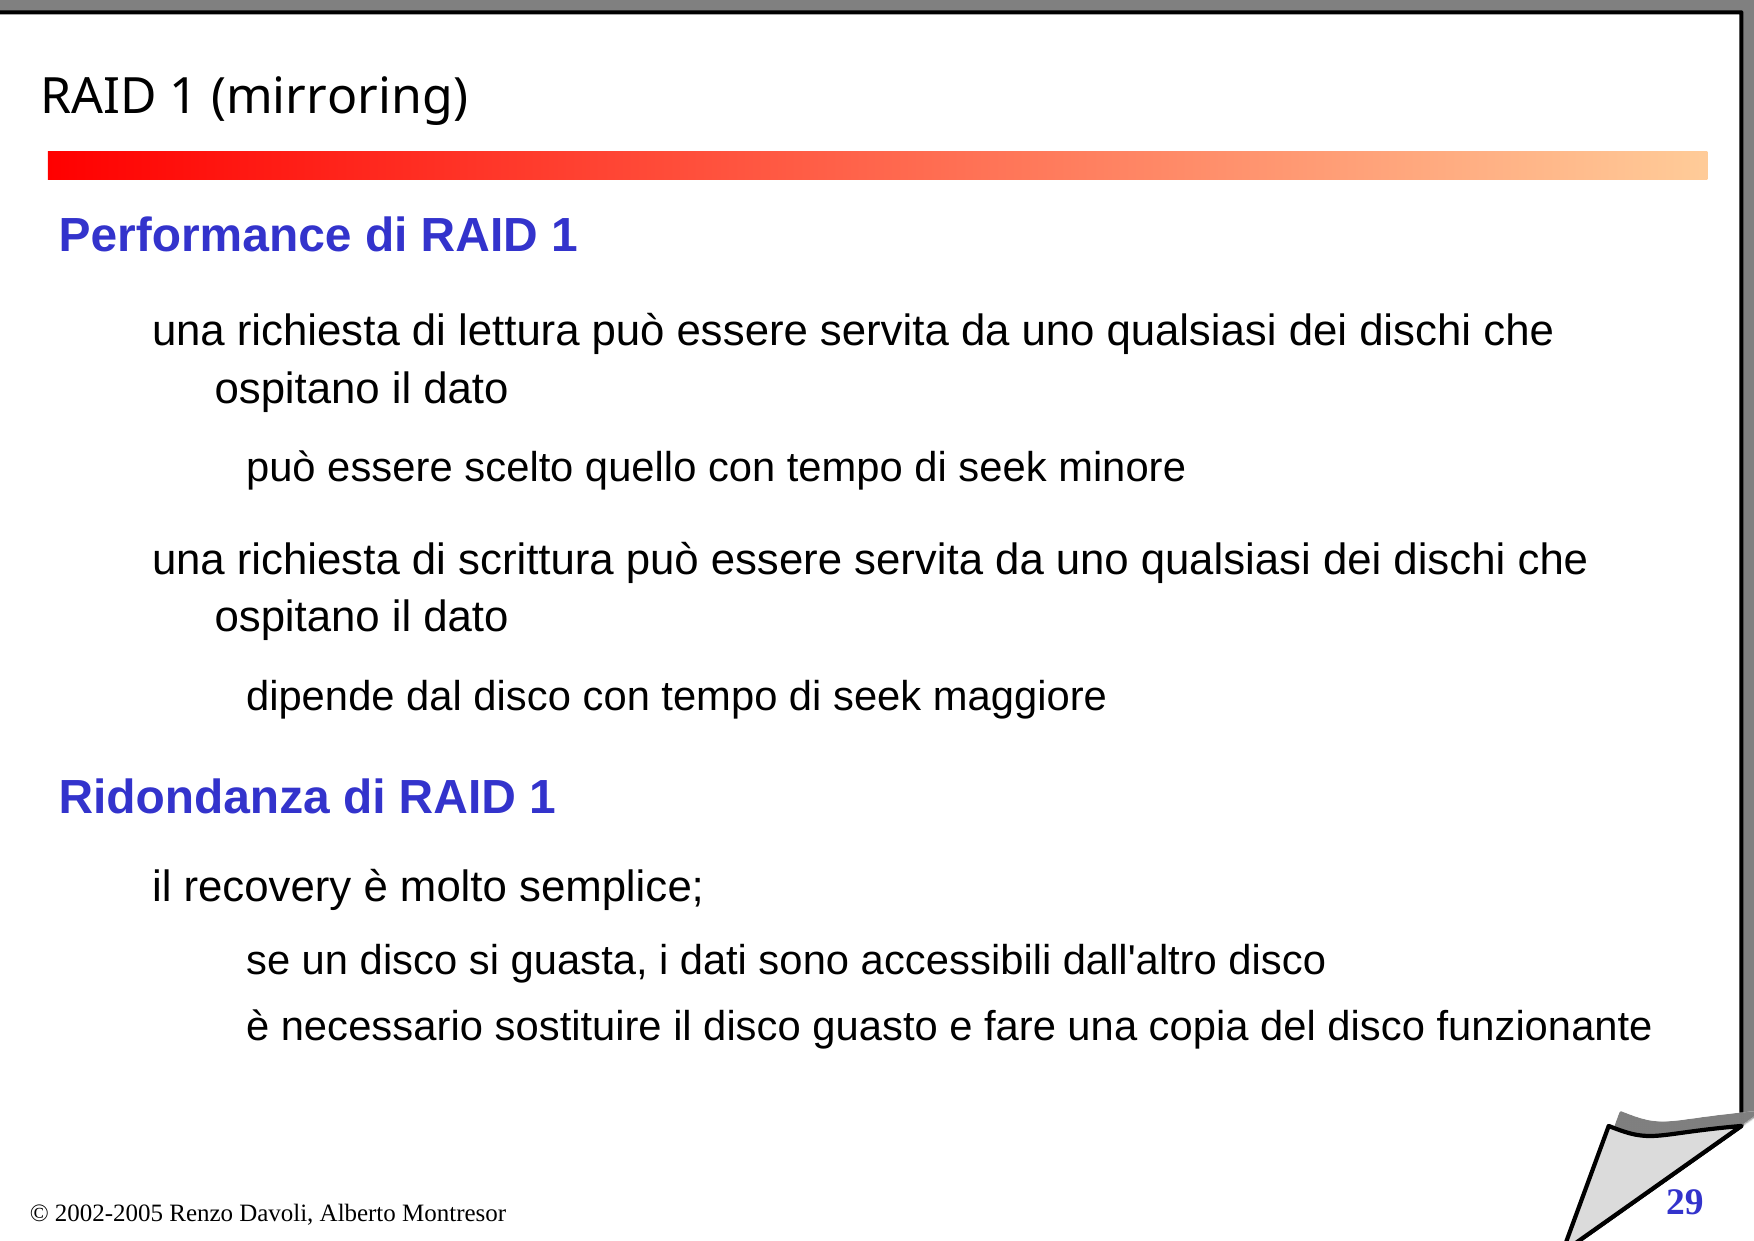

# RAID 1 (mirroring)
Performance di RAID 1
una richiesta di lettura può essere servita da uno qualsiasi dei dischi che ospitano il dato
può essere scelto quello con tempo di seek minore
una richiesta di scrittura può essere servita da uno qualsiasi dei dischi che ospitano il dato
dipende dal disco con tempo di seek maggiore
Ridondanza di RAID 1
il recovery è molto semplice;
se un disco si guasta, i dati sono accessibili dall'altro disco
è necessario sostituire il disco guasto e fare una copia del disco funzionante